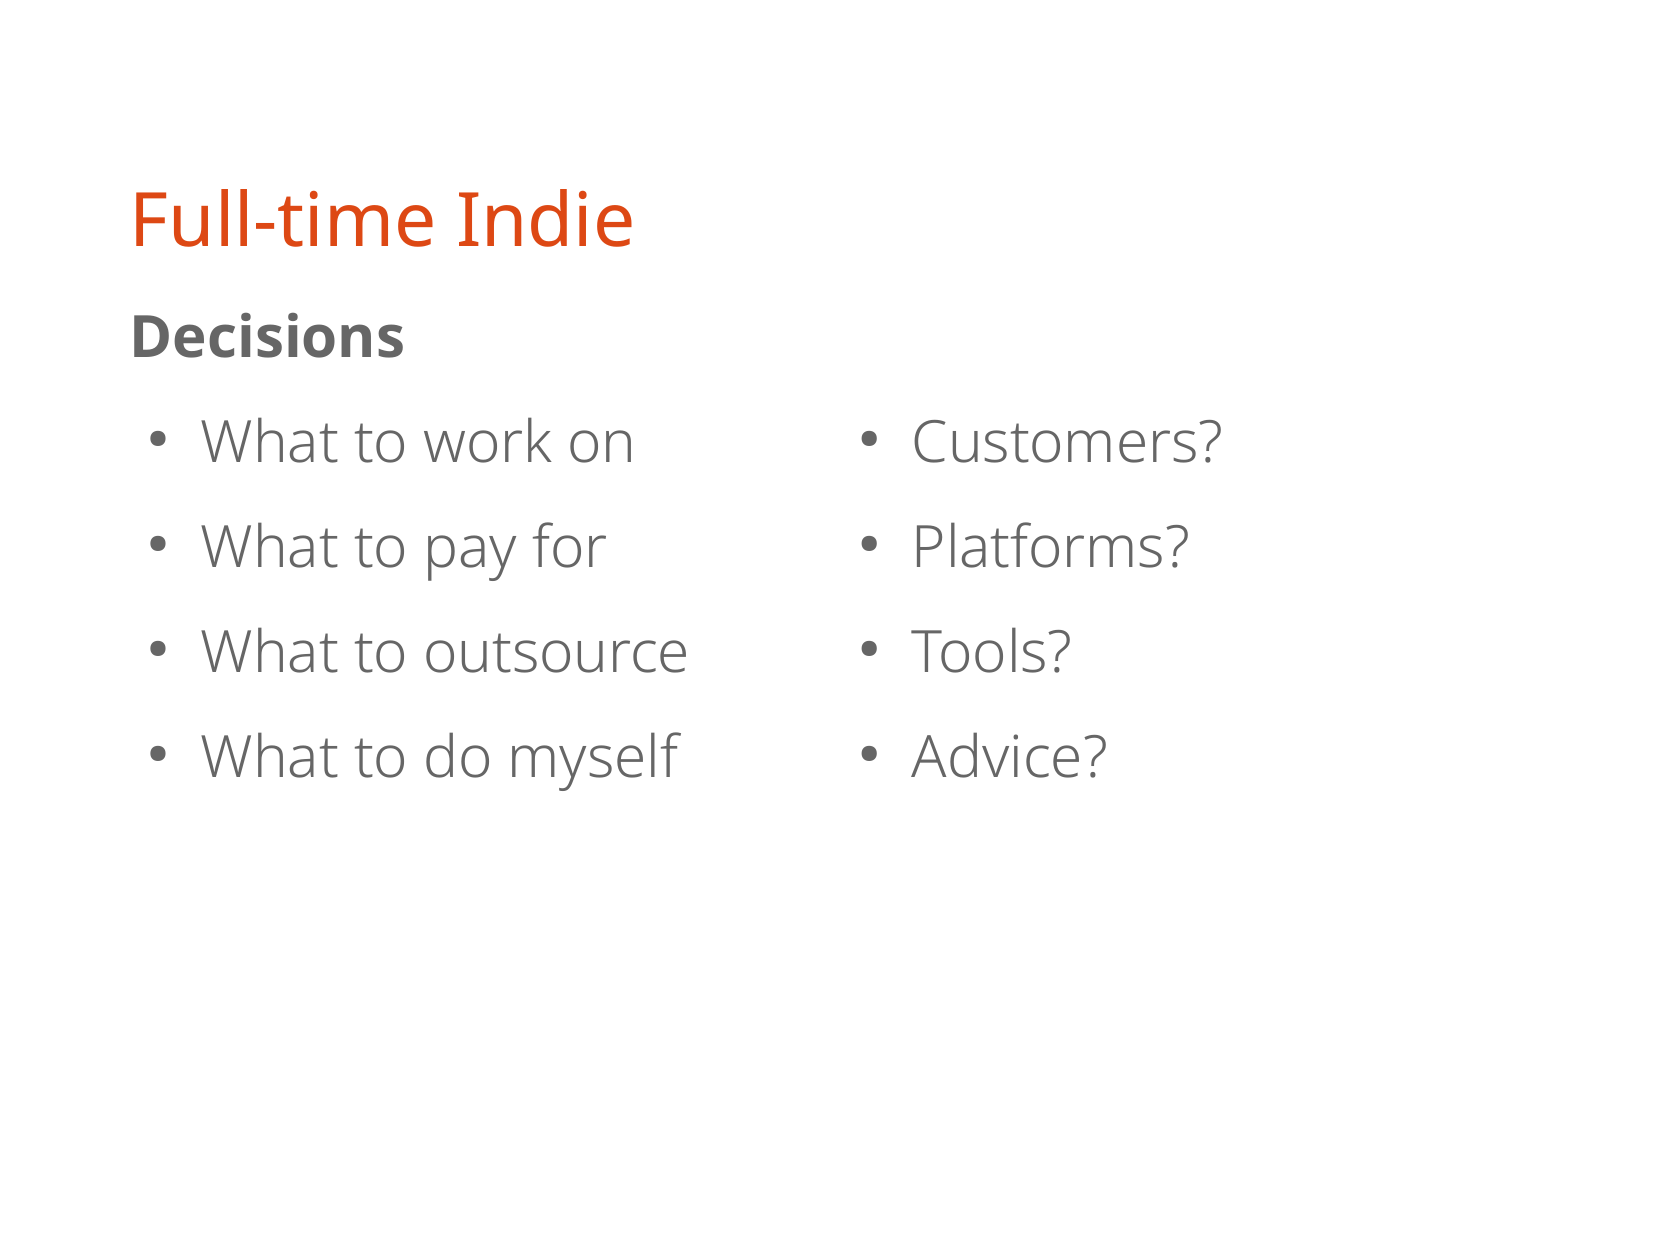

# Full-time Indie
Decisions
What to work on
What to pay for
What to outsource
What to do myself
Customers?
Platforms?
Tools?
Advice?